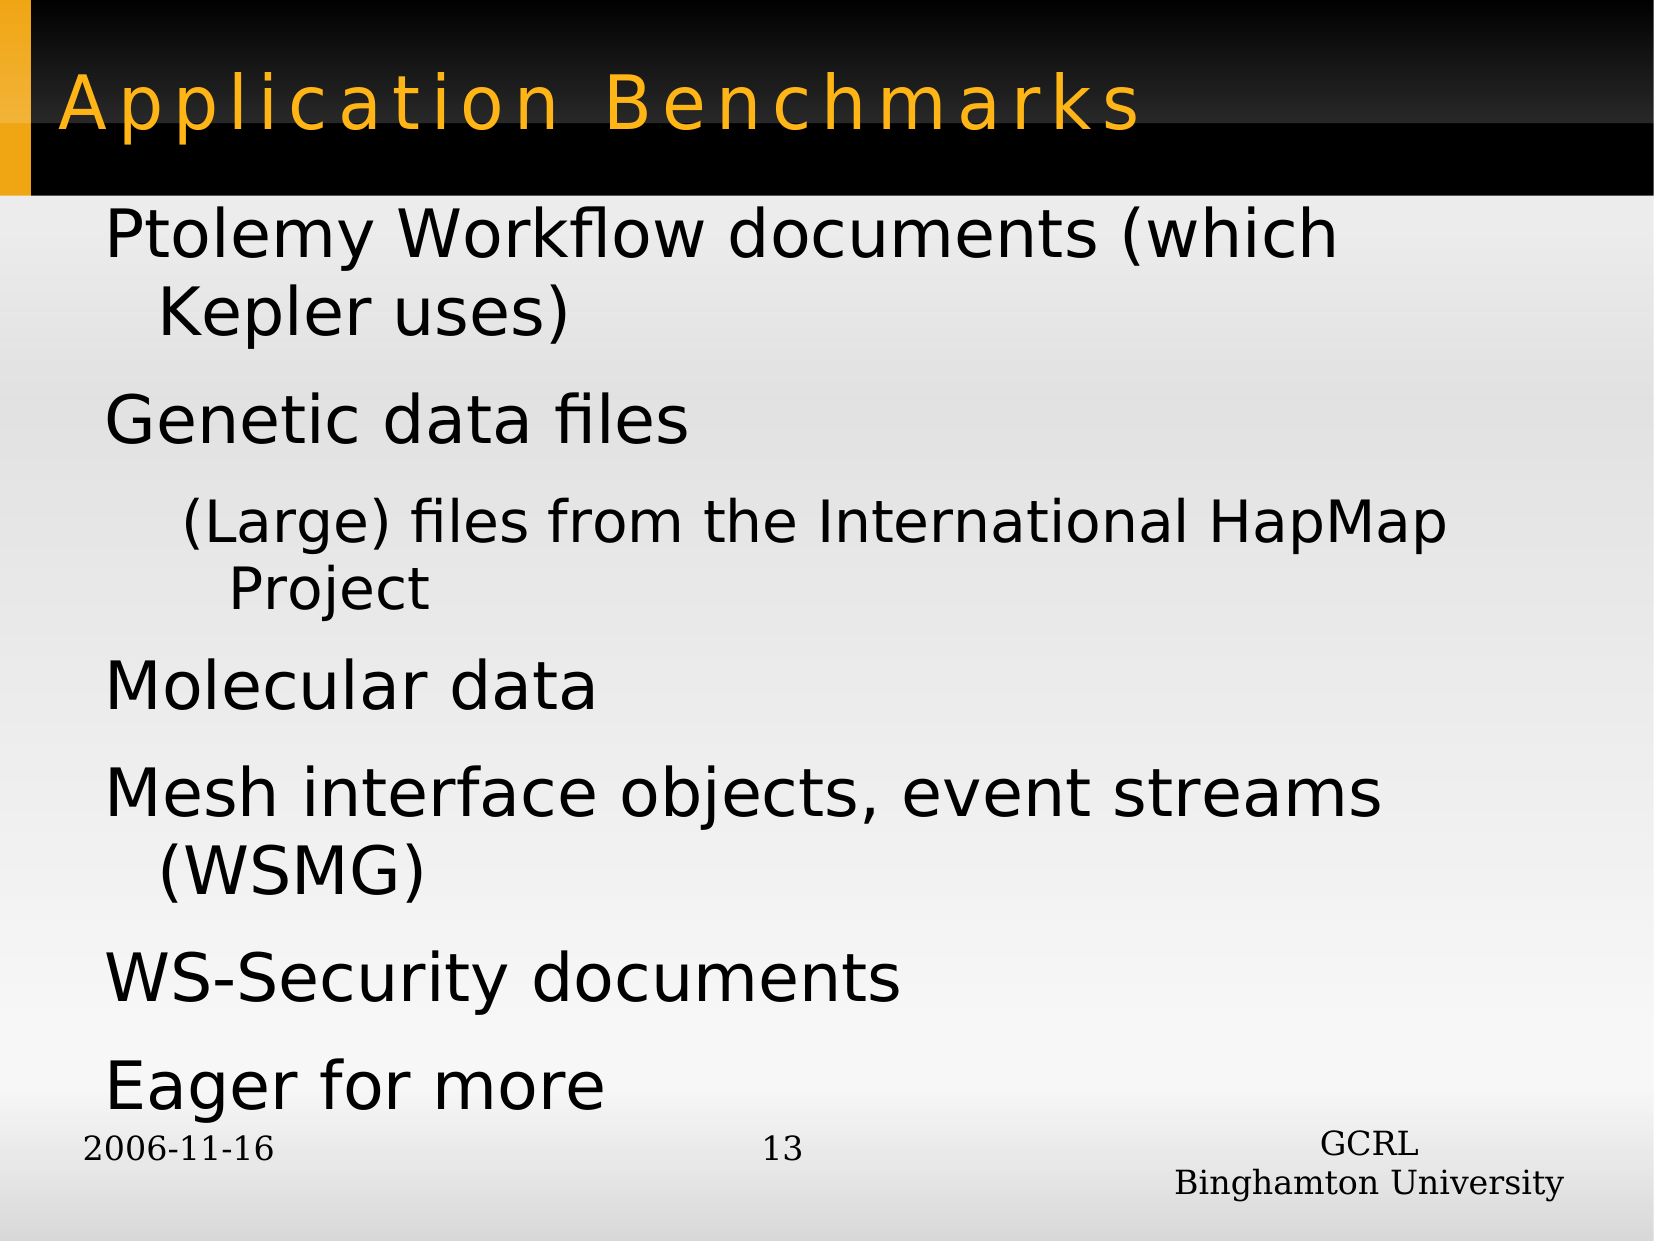

# Application Benchmarks
Ptolemy Workflow documents (which Kepler uses)
Genetic data files
(Large) files from the International HapMap Project
Molecular data
Mesh interface objects, event streams (WSMG)
WS-Security documents
Eager for more
13